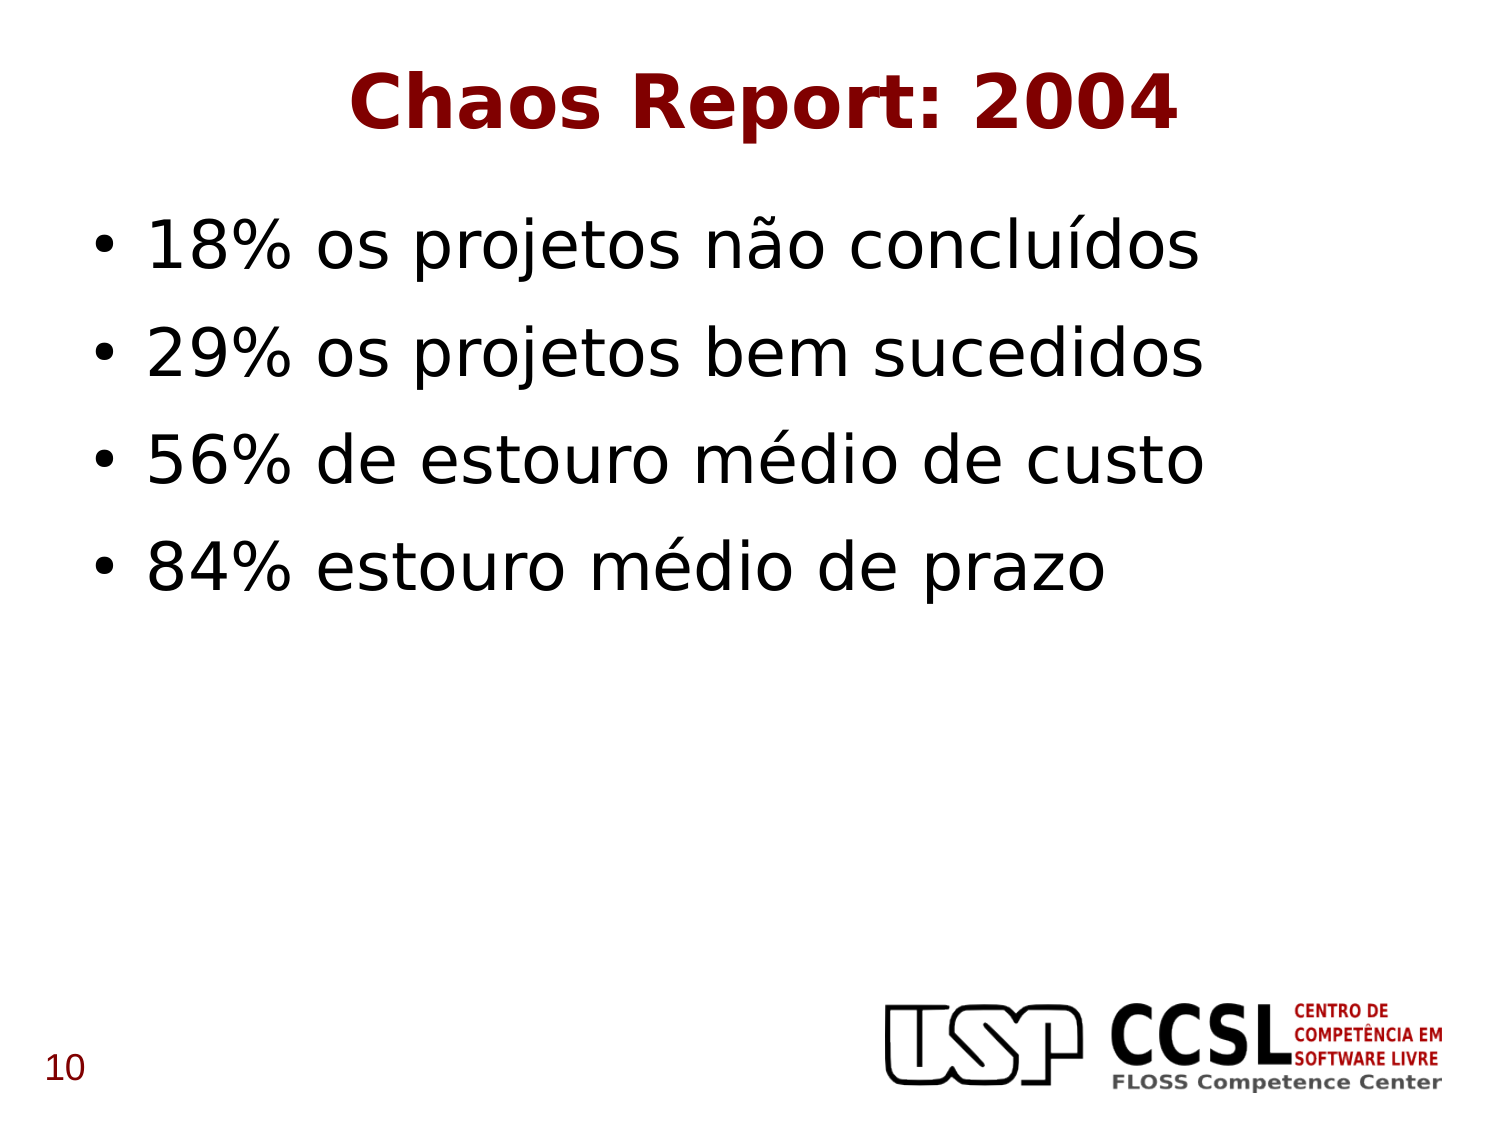

# Chaos Report: 2004
18% os projetos não concluídos
29% os projetos bem sucedidos
56% de estouro médio de custo
84% estouro médio de prazo